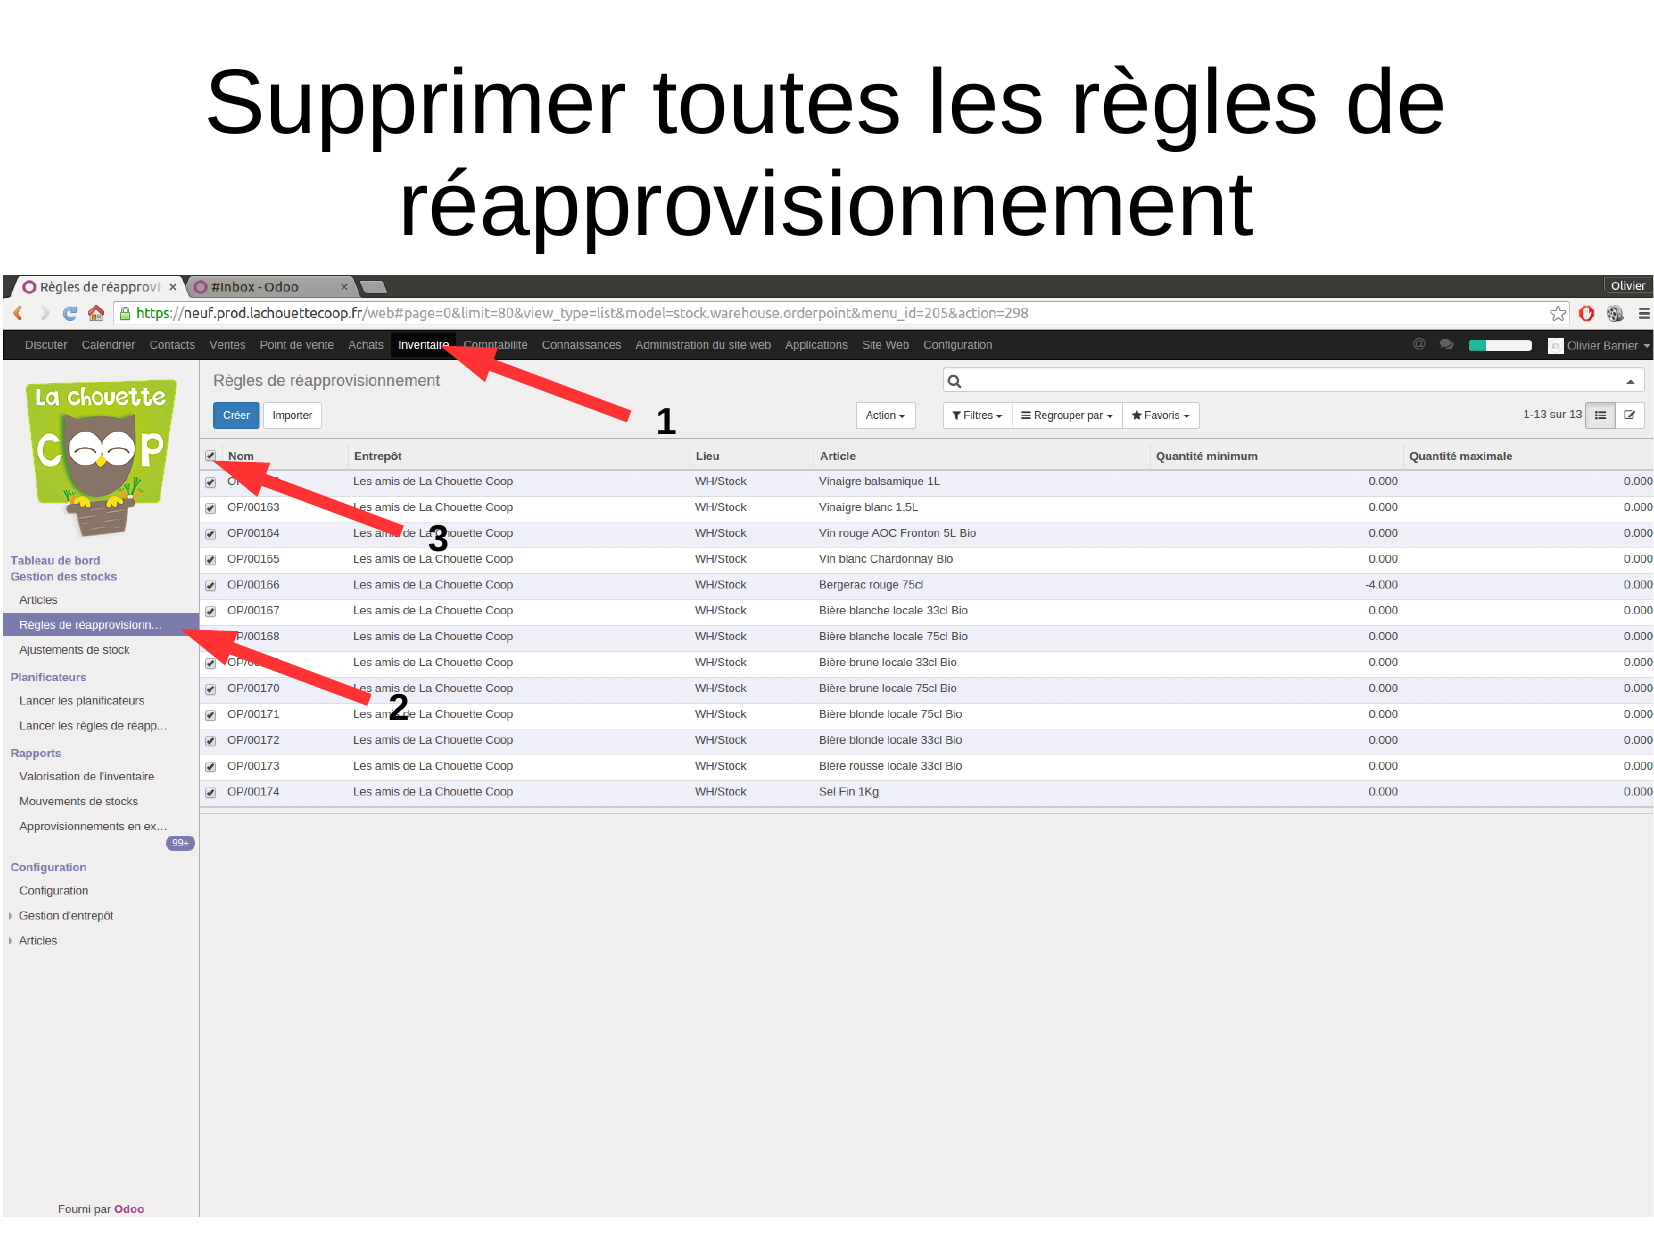

# Supprimer toutes les règles de réapprovisionnement
1
3
2